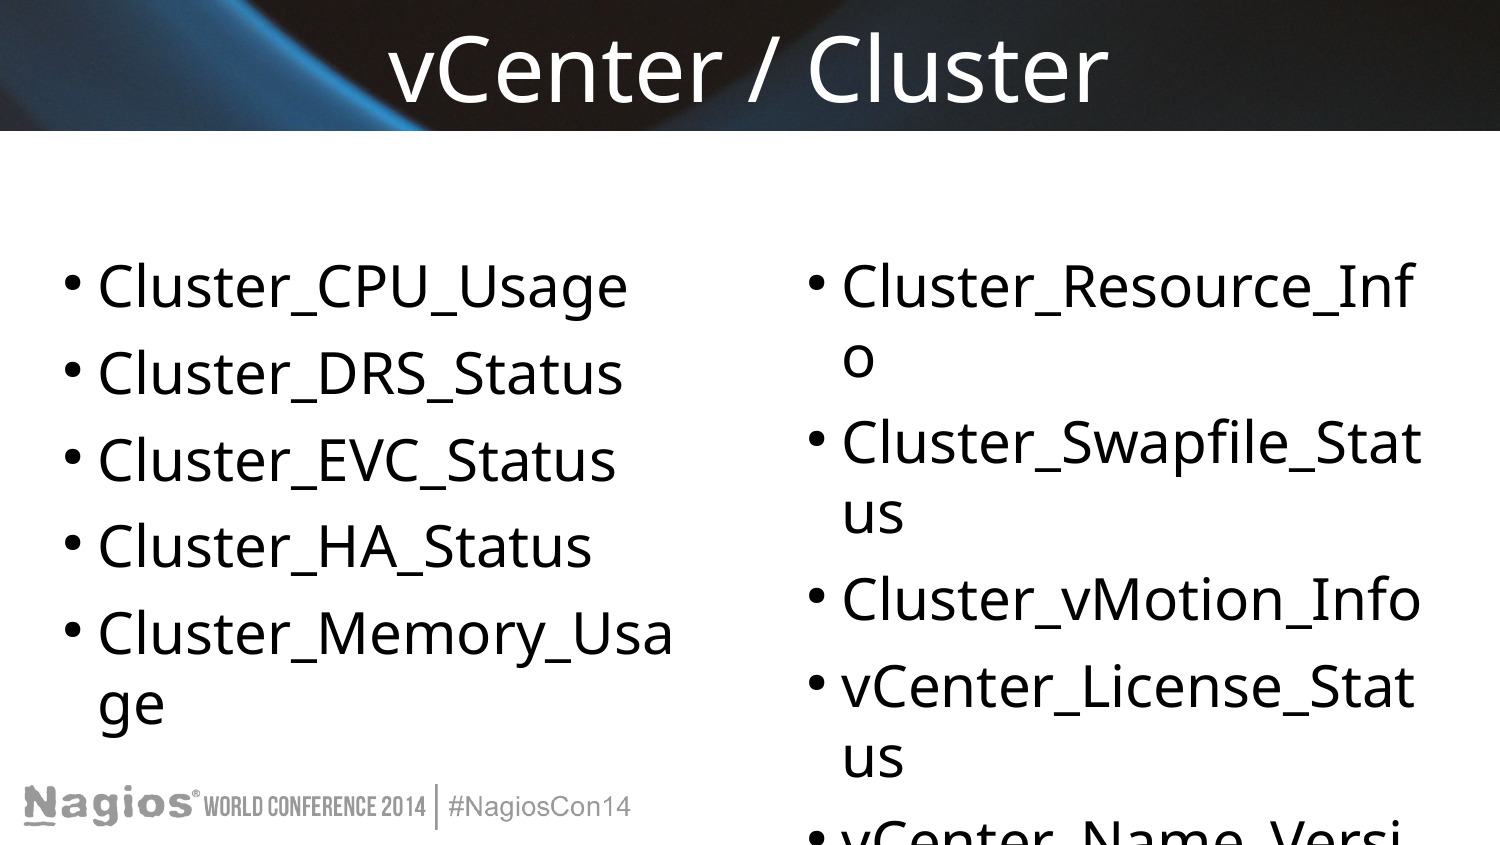

# vCenter / Cluster
Cluster_Resource_Info
Cluster_Swapfile_Status
Cluster_vMotion_Info
vCenter_License_Status
vCenter_Name_Version
Cluster_CPU_Usage
Cluster_DRS_Status
Cluster_EVC_Status
Cluster_HA_Status
Cluster_Memory_Usage